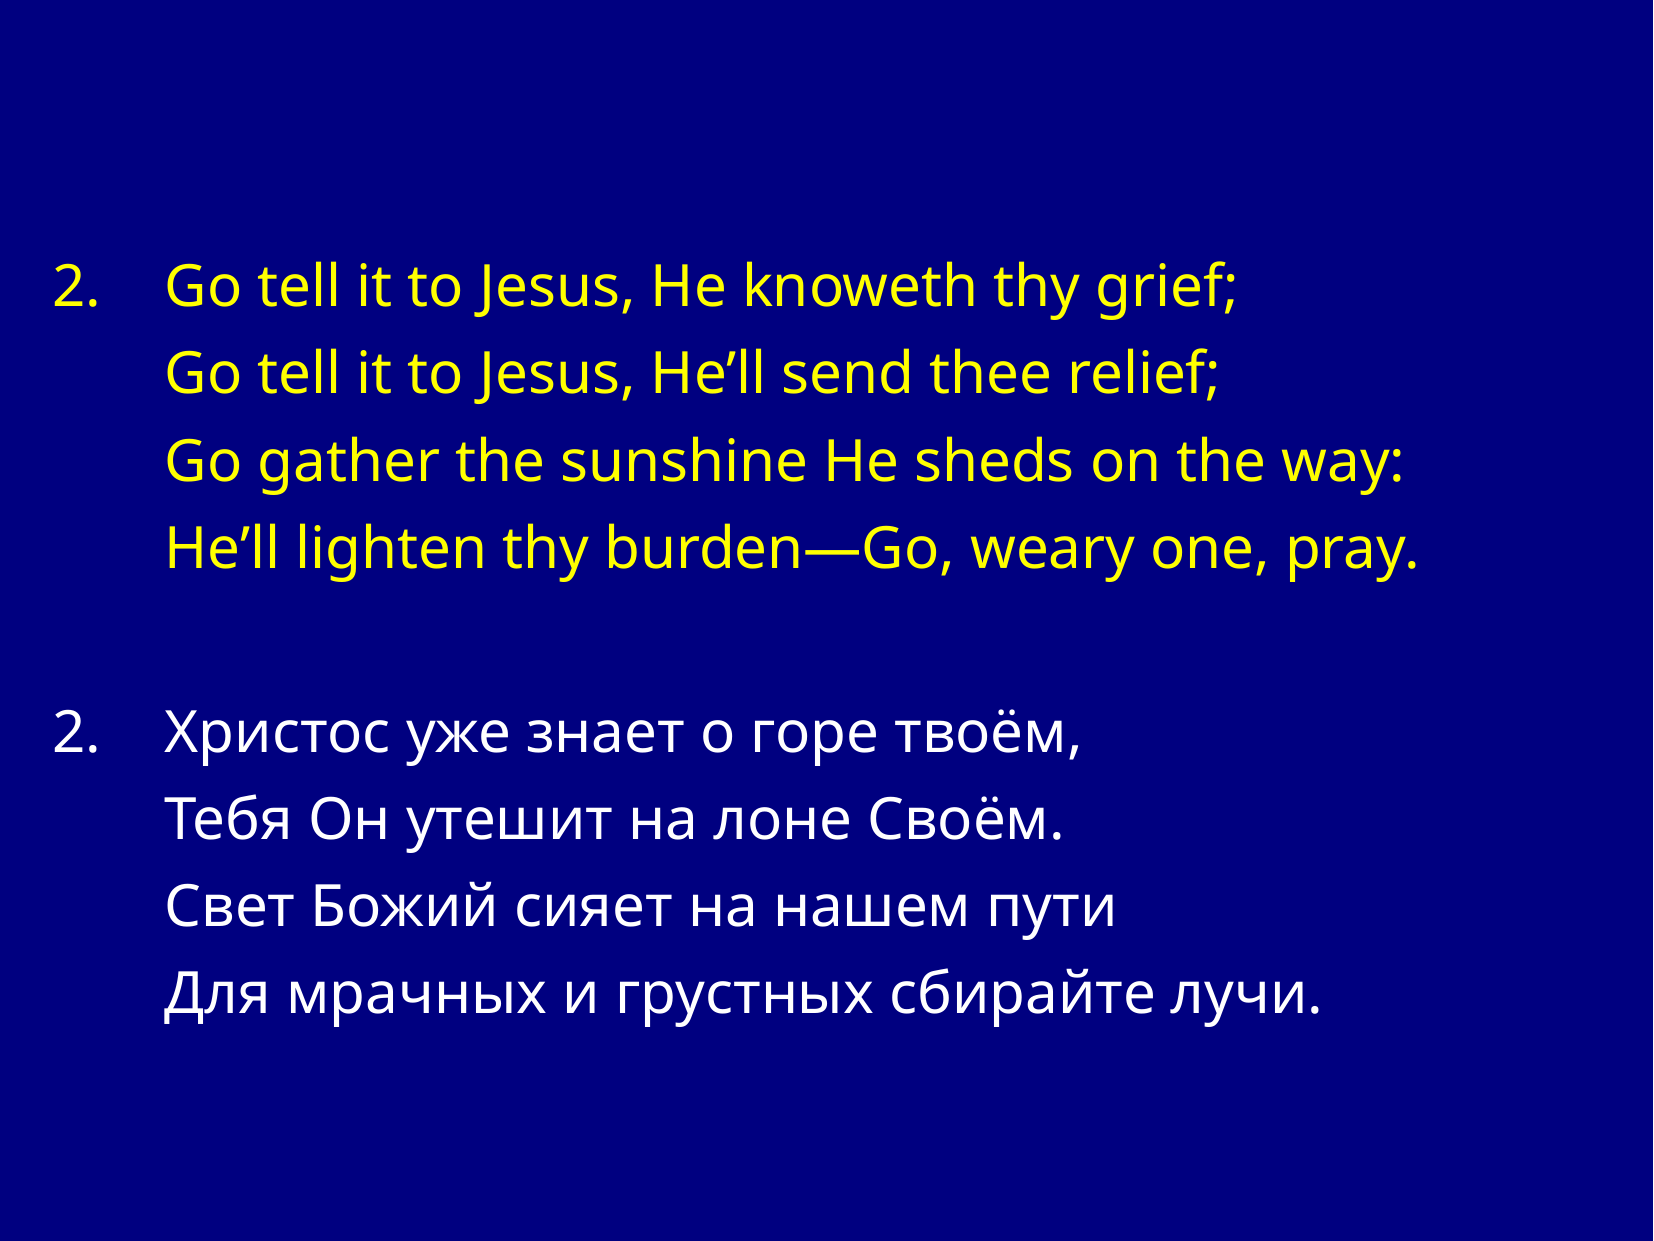

2.	Go tell it to Jesus, He knoweth thy grief;
	Go tell it to Jesus, He’ll send thee relief;
	Go gather the sunshine He sheds on the way:
	He’ll lighten thy burden—Go, weary one, pray.
2.	Христос уже знает о горе твоём,
	Тебя Он утешит на лоне Своём.
	Свет Божий сияет на нашем пути
	Для мрачных и грустных сбирайте лучи.